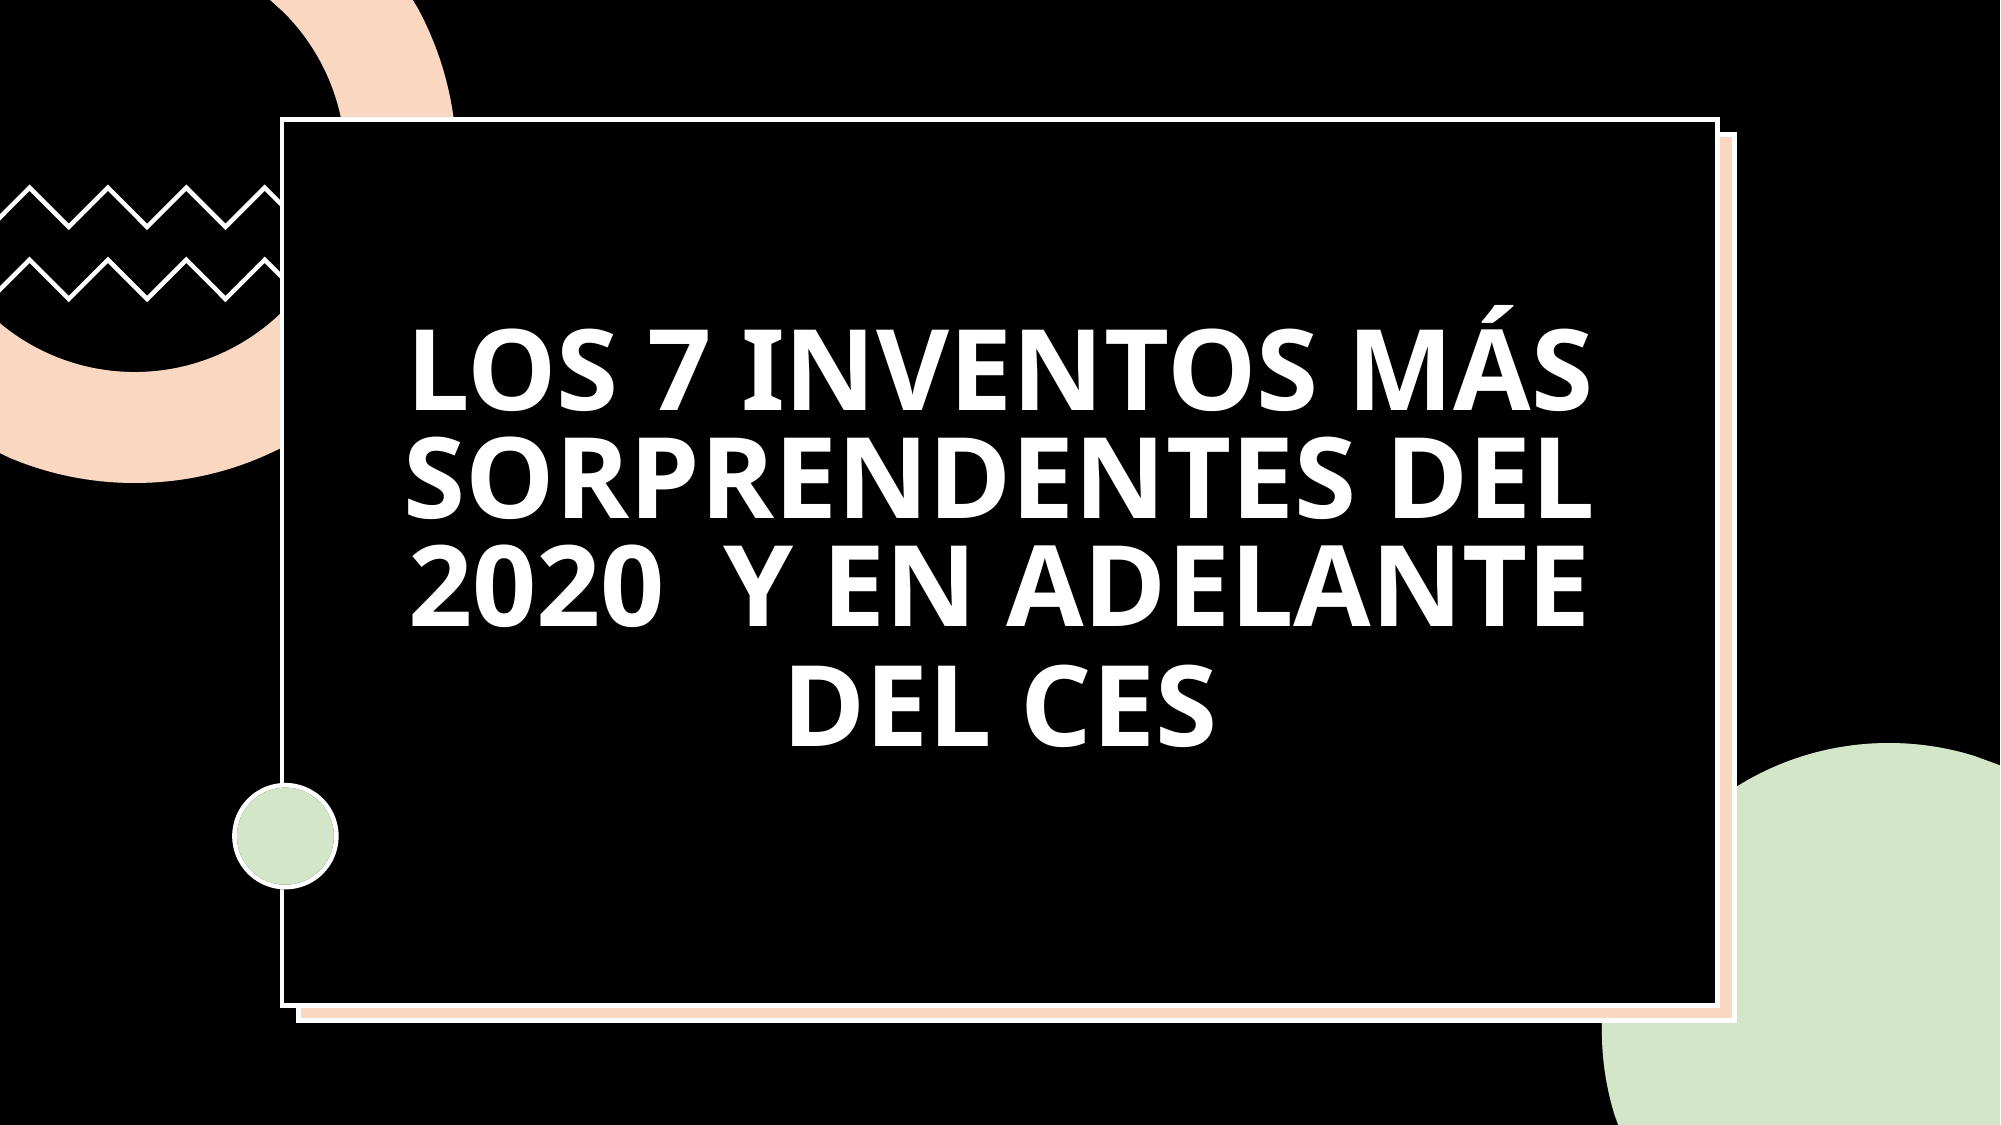

LOS 7 INVENTOS MÁS SORPRENDENTES DEL 2020 y en Adelante
Del ces